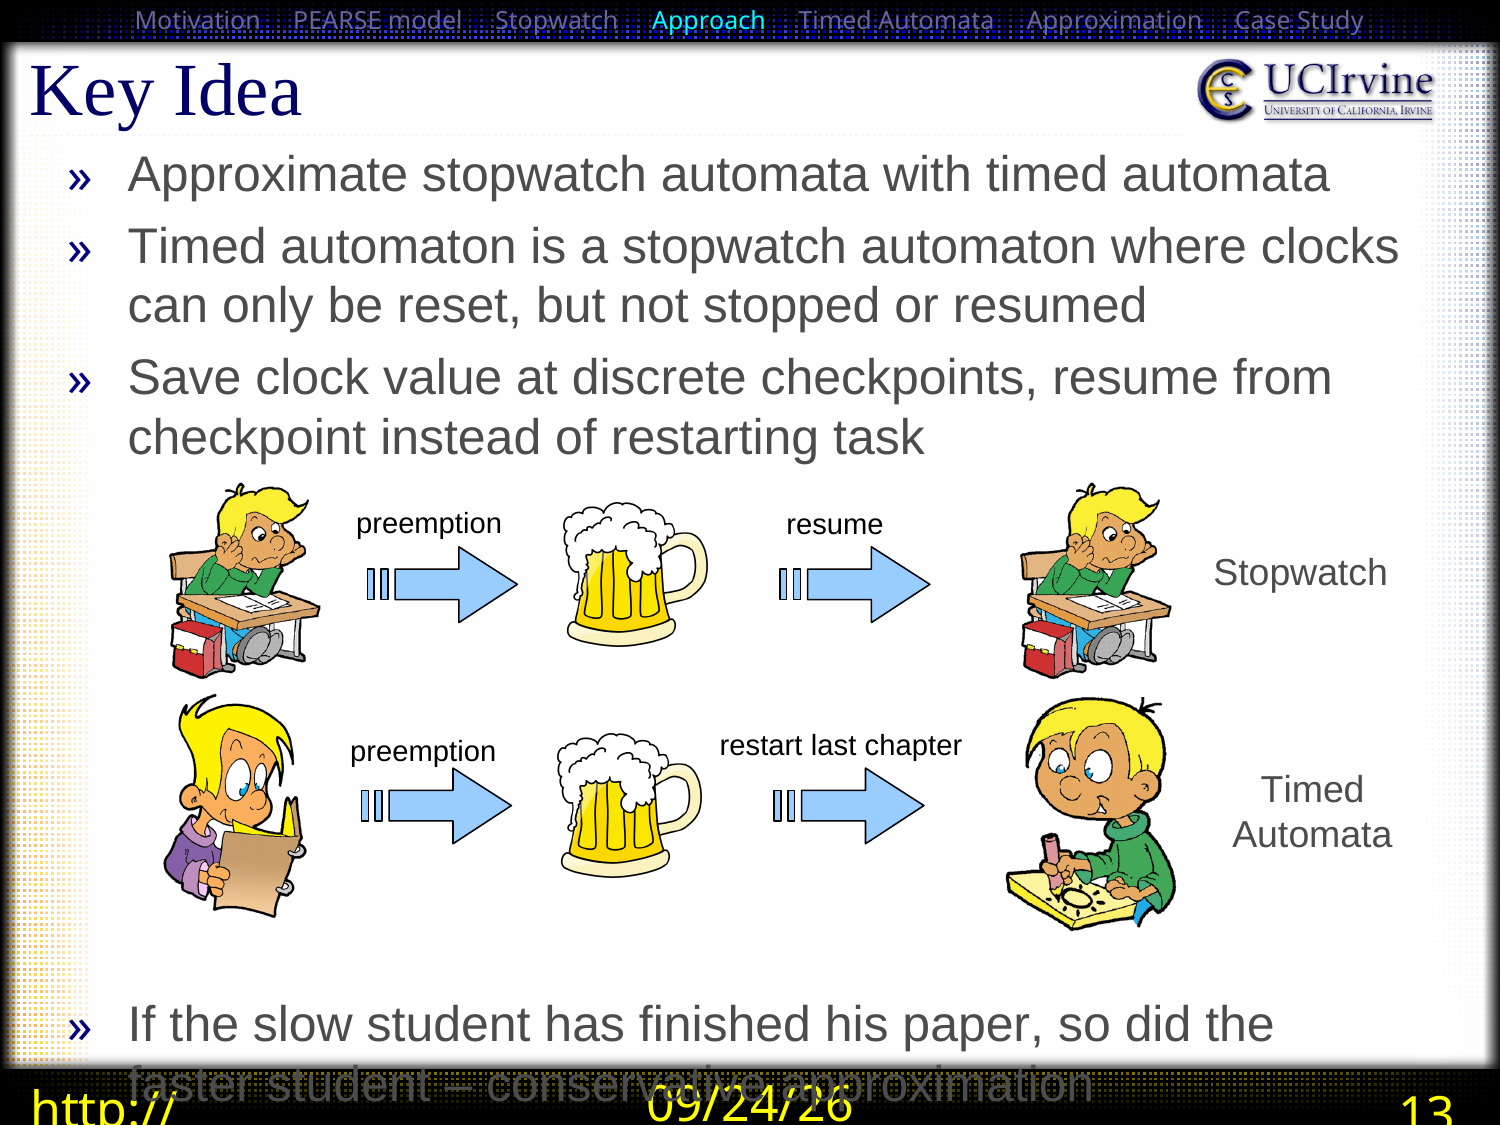

Motivation PEARSE model Stopwatch Approach Timed Automata Approximation Case Study
# Key Idea
Approximate stopwatch automata with timed automata
Timed automaton is a stopwatch automaton where clocks can only be reset, but not stopped or resumed
Save clock value at discrete checkpoints, resume from checkpoint instead of restarting task
If the slow student has finished his paper, so did the faster student – conservative approximation
preemption
resume
Stopwatch
restart last chapter
preemption
Timed Automata
13